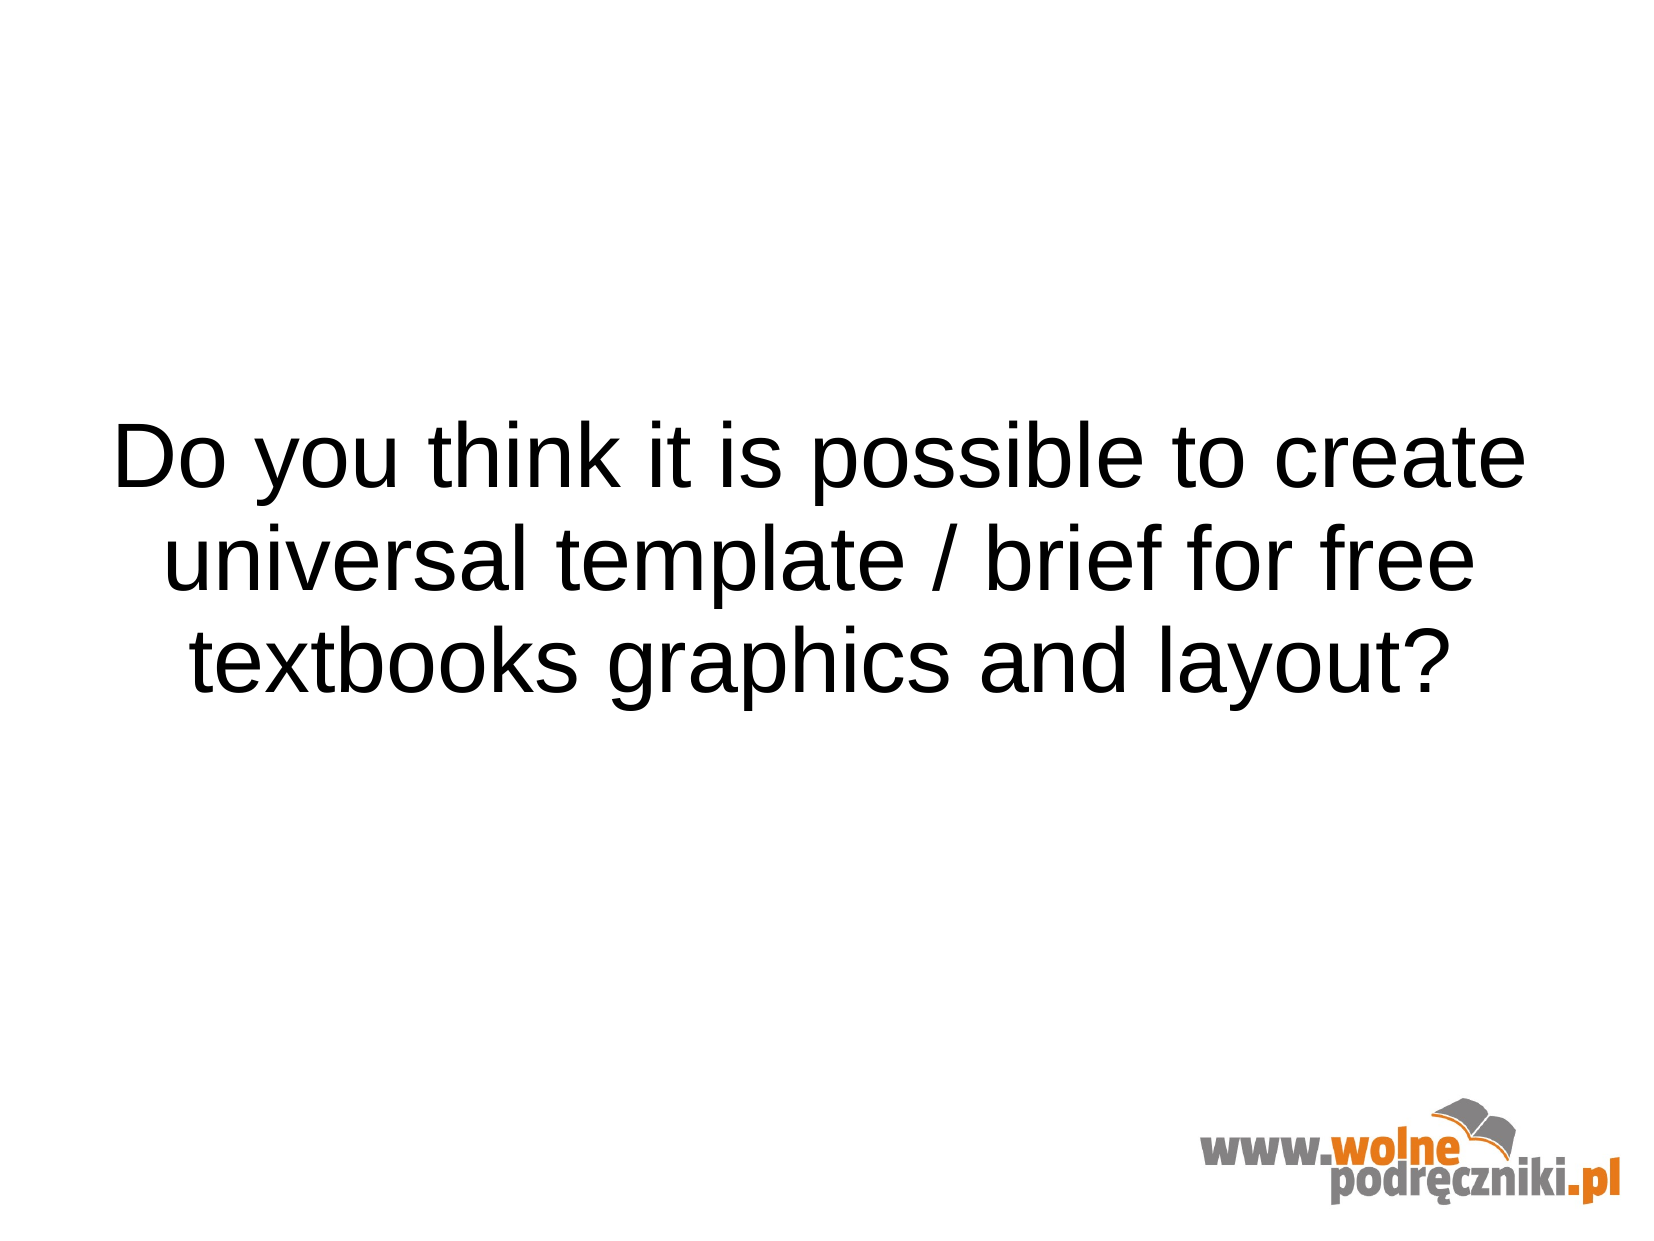

# Do you think it is possible to create universal template / brief for free textbooks graphics and layout?